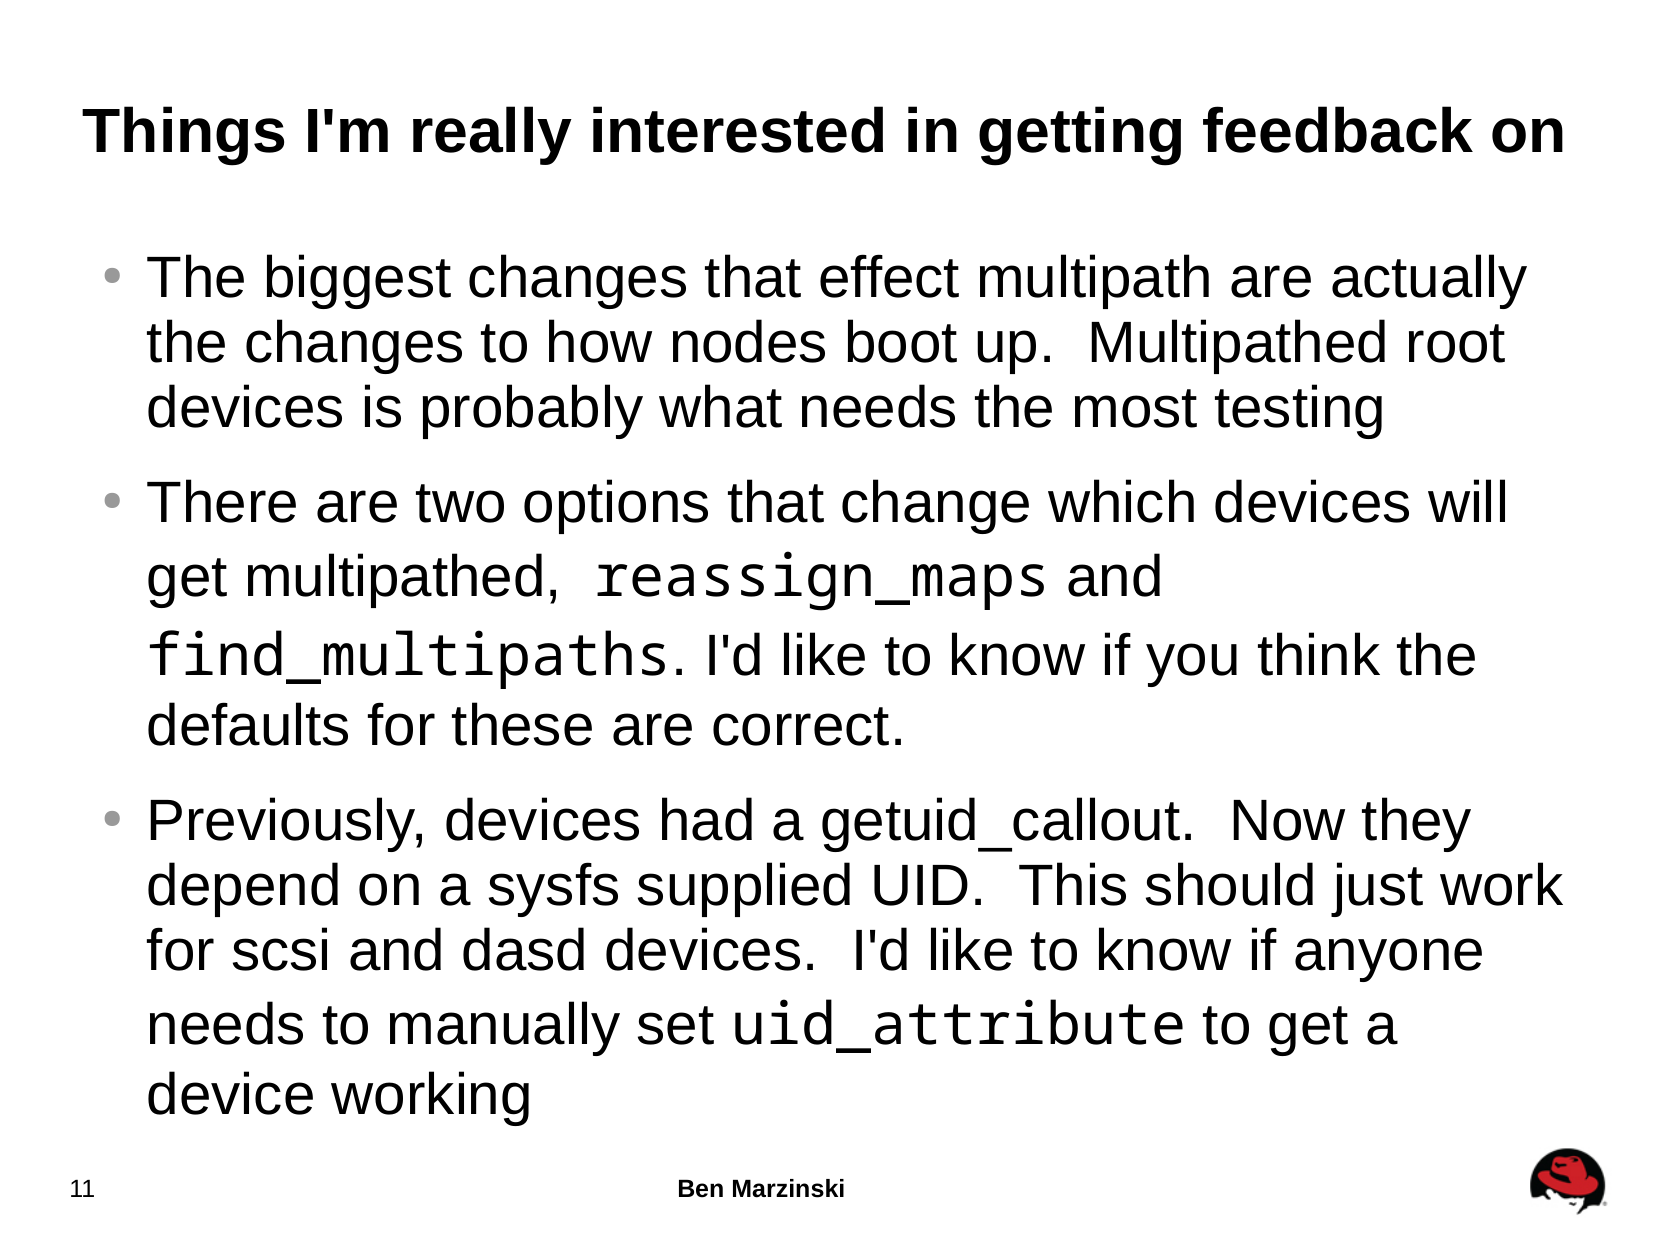

# Things I'm really interested in getting feedback on
The biggest changes that effect multipath are actually the changes to how nodes boot up. Multipathed root devices is probably what needs the most testing
There are two options that change which devices will get multipathed, reassign_maps and find_multipaths. I'd like to know if you think the defaults for these are correct.
Previously, devices had a getuid_callout. Now they depend on a sysfs supplied UID. This should just work for scsi and dasd devices. I'd like to know if anyone needs to manually set uid_attribute to get a device working